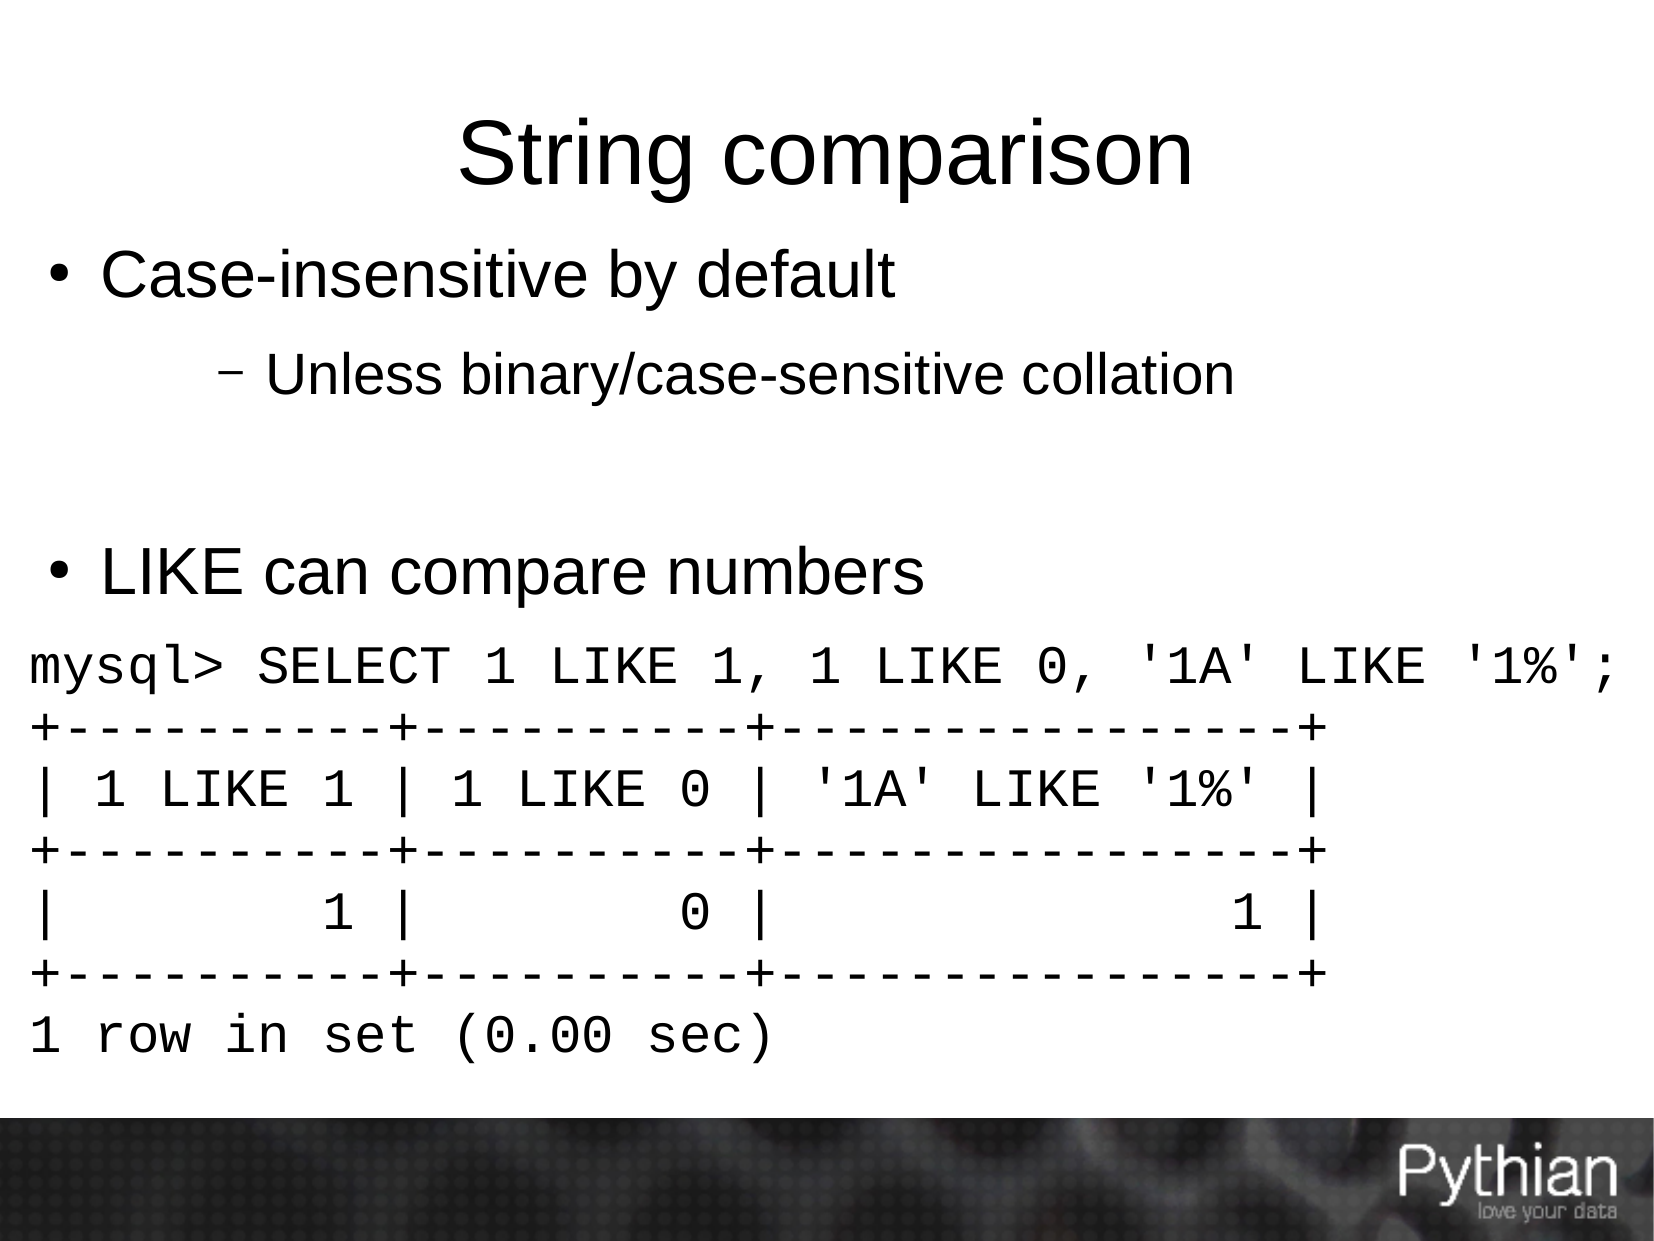

# String comparison
Case-insensitive by default
Unless binary/case-sensitive collation
LIKE can compare numbers
mysql> SELECT 1 LIKE 1, 1 LIKE 0, '1A' LIKE '1%';
+----------+----------+----------------+
| 1 LIKE 1 | 1 LIKE 0 | '1A' LIKE '1%' |
+----------+----------+----------------+
| 1 | 0 | 1 |
+----------+----------+----------------+
1 row in set (0.00 sec)